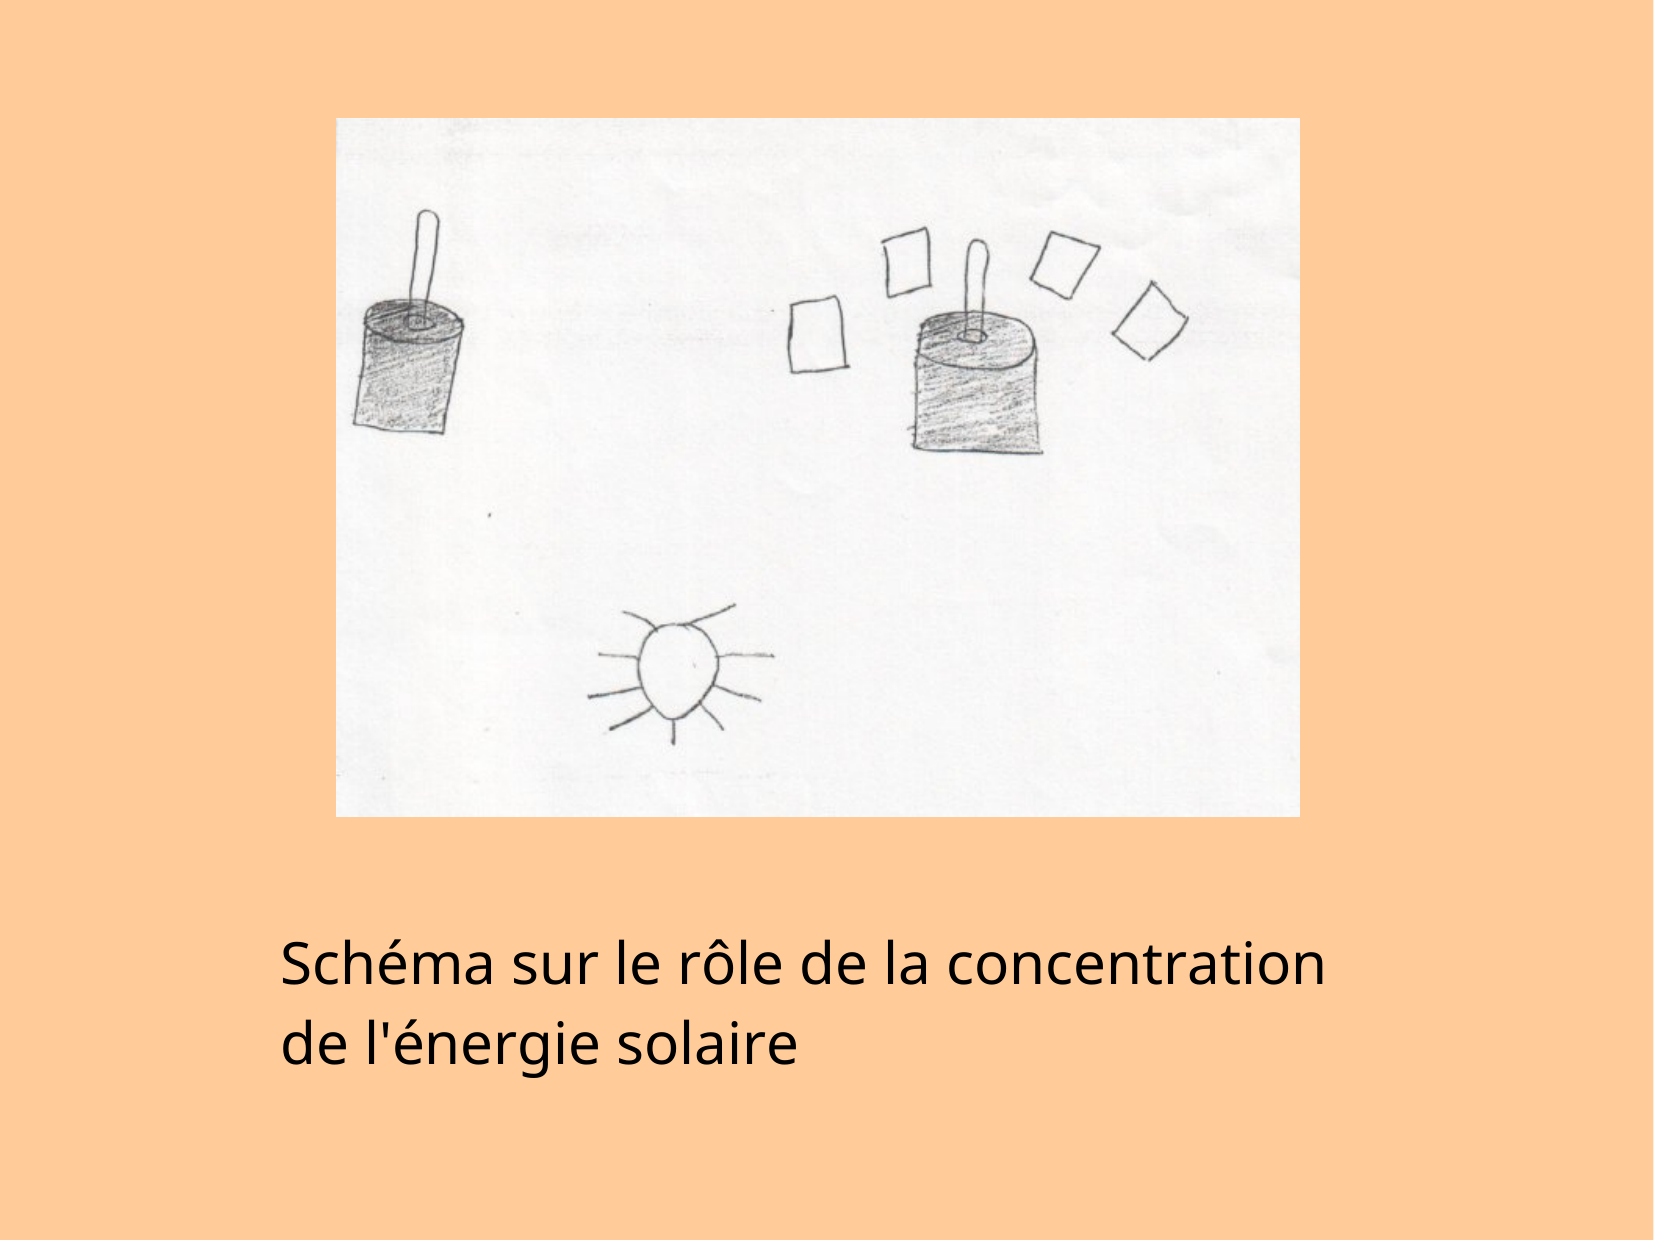

Schéma sur le rôle de la concentration
de l'énergie solaire